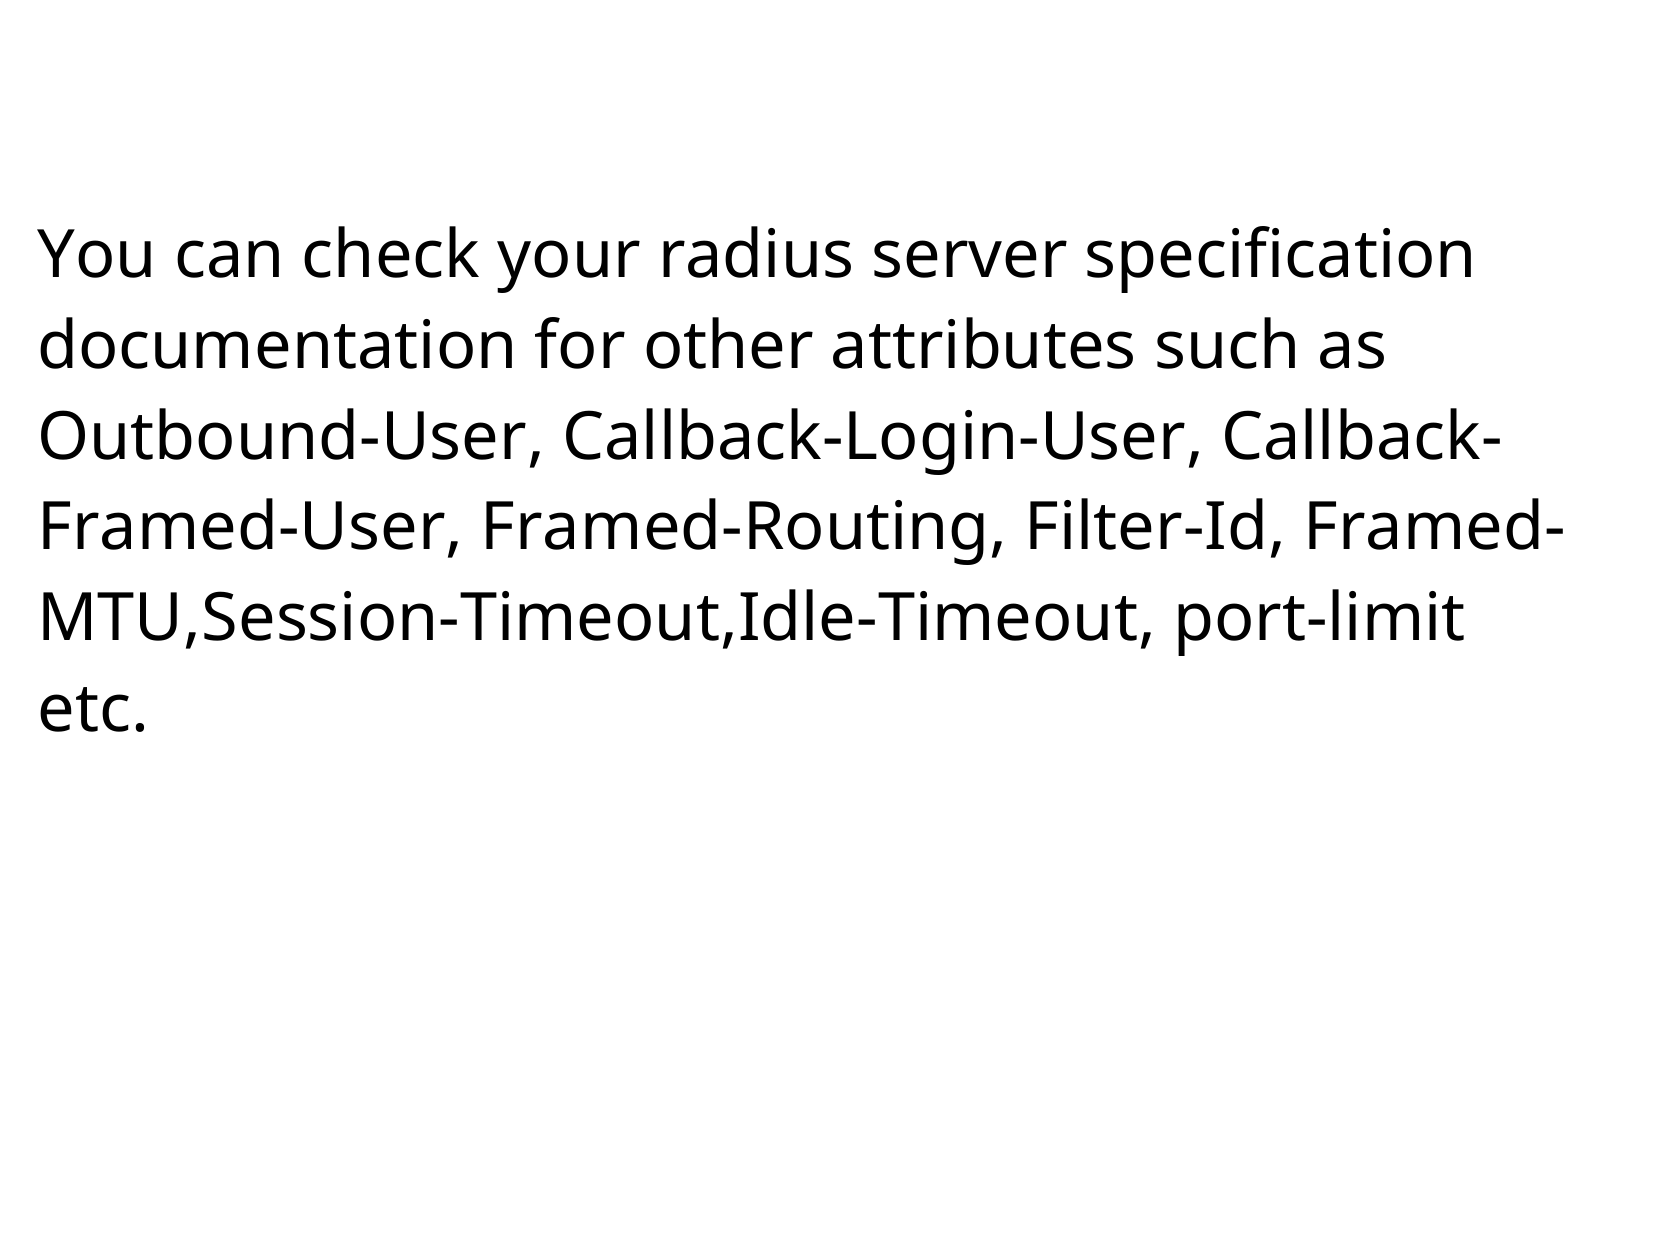

# You can check your radius server specification documentation for other attributes such as Outbound-User, Callback-Login-User, Callback-Framed-User, Framed-Routing, Filter-Id, Framed-MTU,Session-Timeout,Idle-Timeout, port-limit etc.